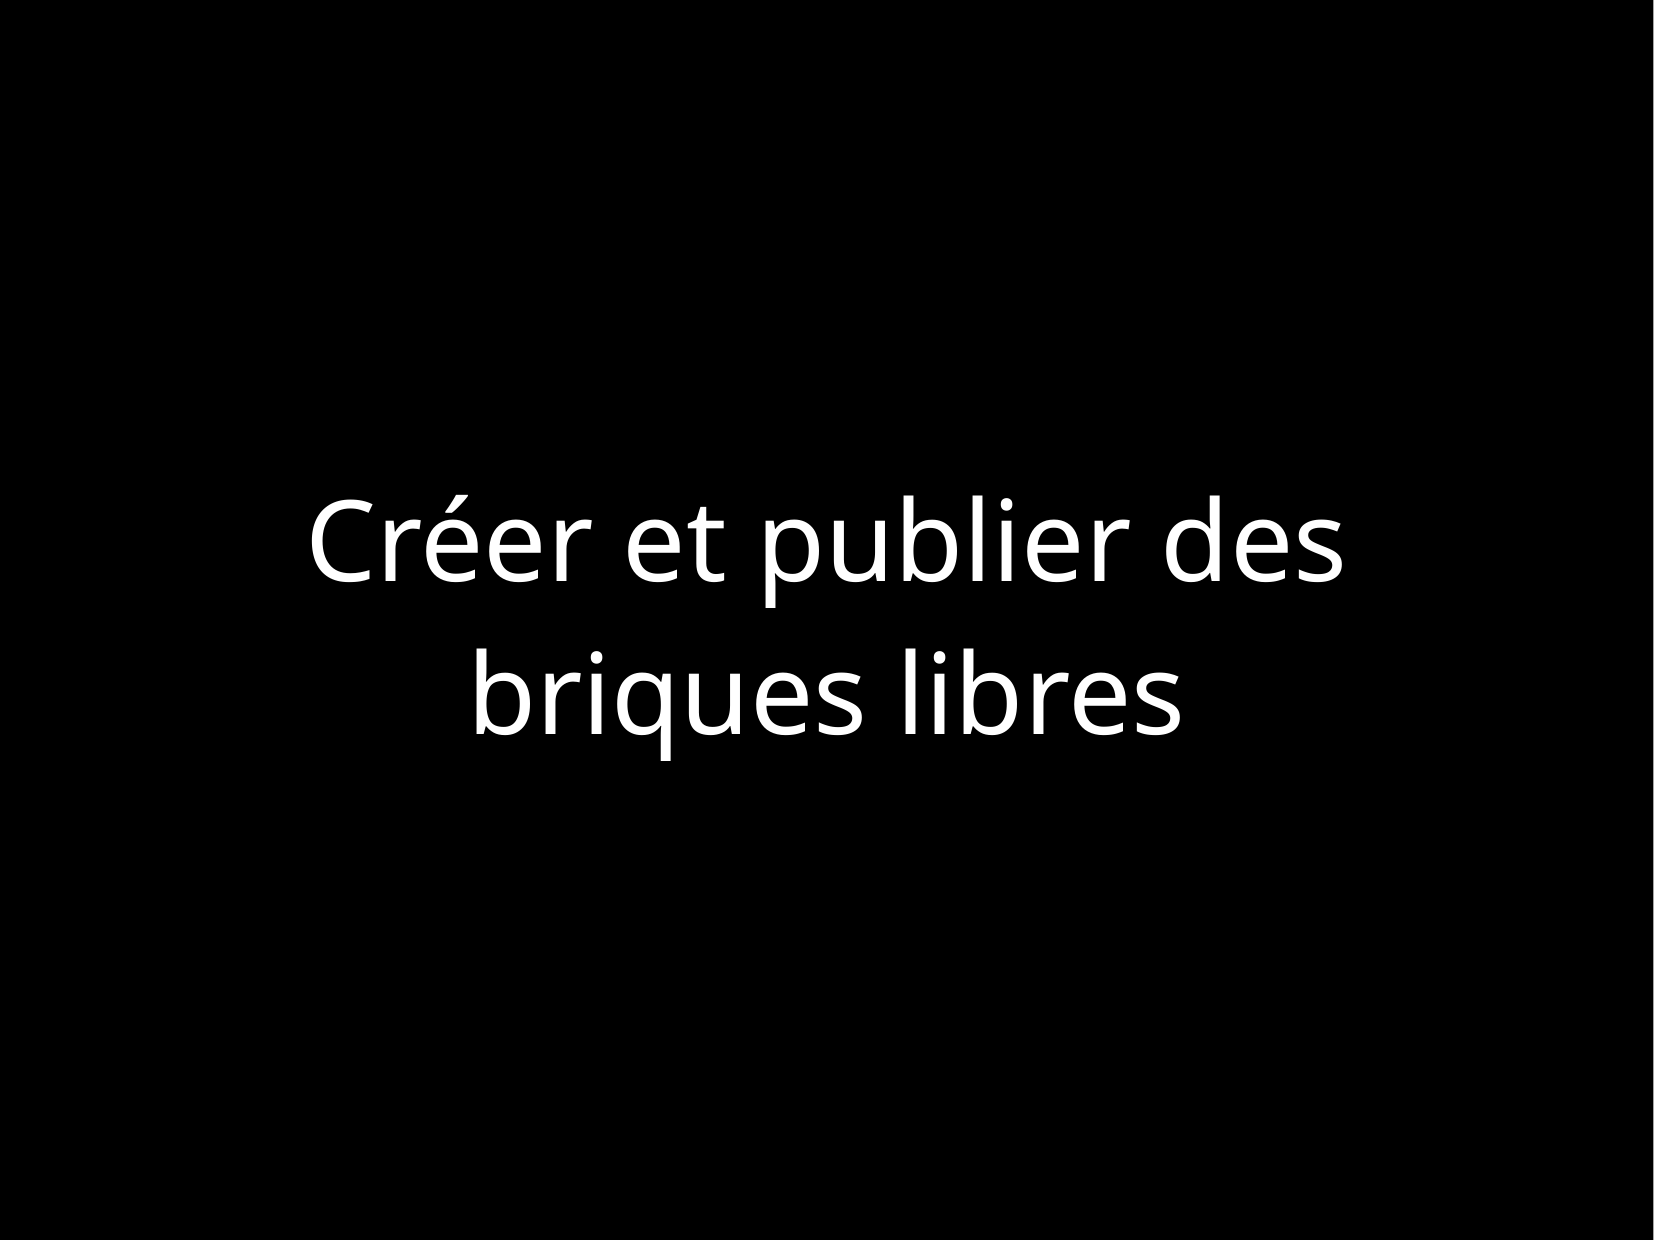

# Créer et publier des briques libres